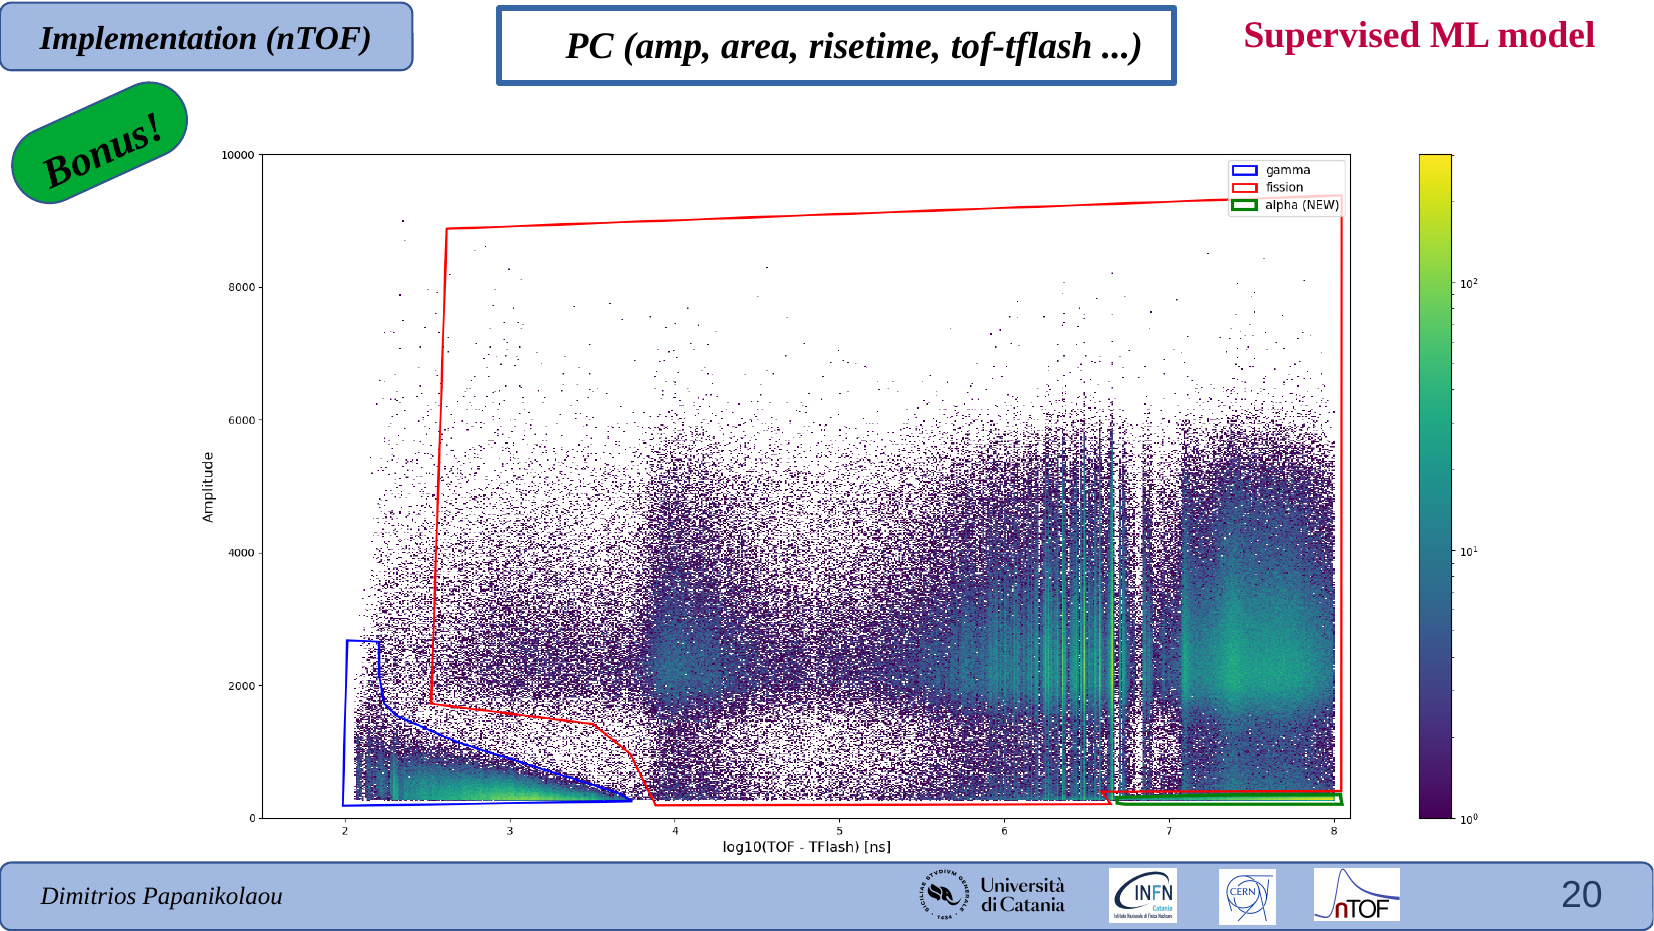

Supervised ML model
Implementation (nTOF)
PC (amp, area, risetime, tof-tflash ...)
Bonus!
Dimitrios Papanikolaou